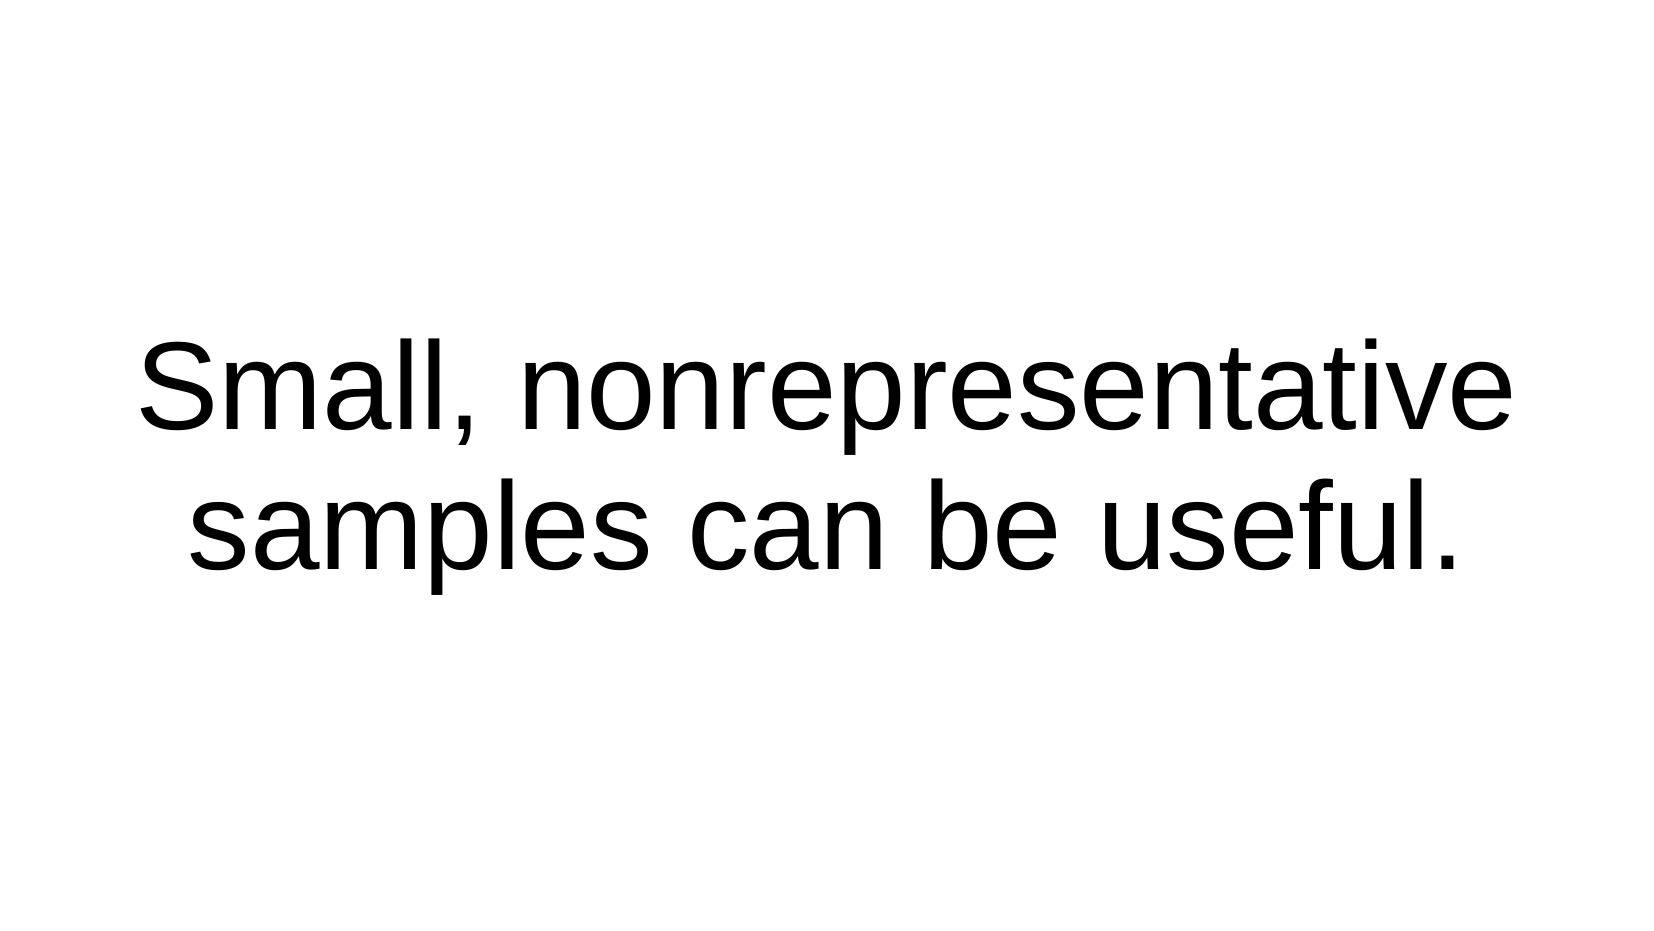

# Small, nonrepresentative samples can be useful.